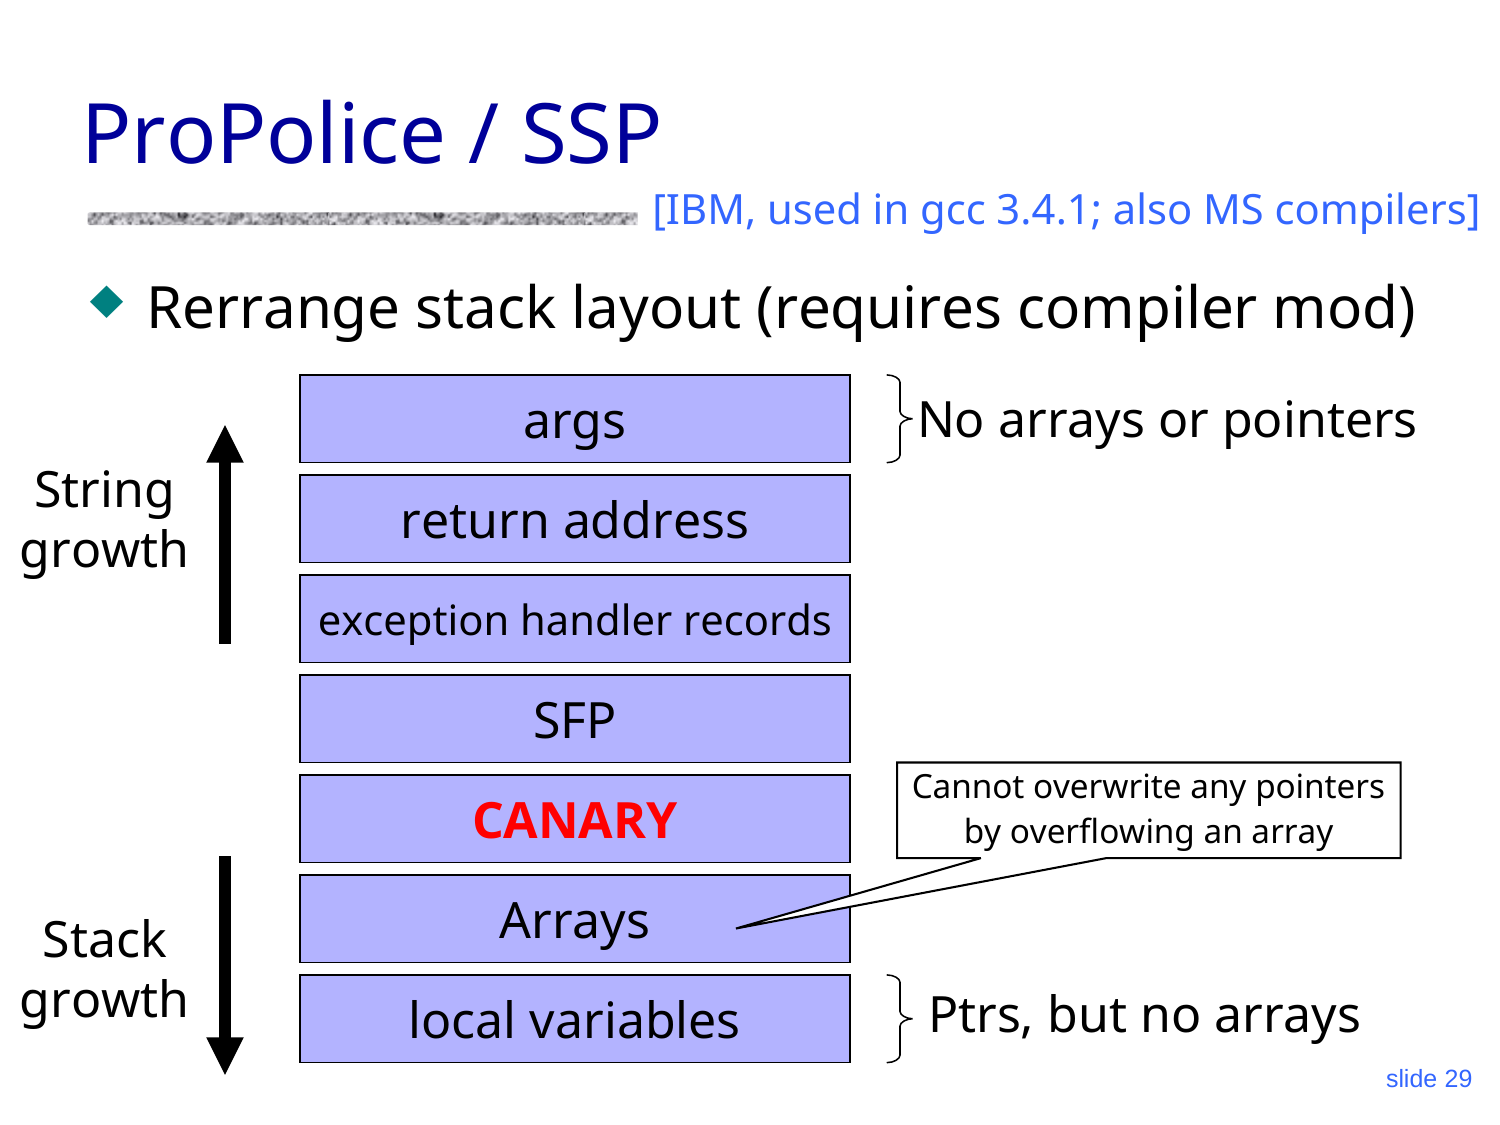

# ProPolice / SSP
[IBM, used in gcc 3.4.1; also MS compilers]
Rerrange stack layout (requires compiler mod)
args
No arrays or pointers
String
growth
return address
exception handler records
SFP
Cannot overwrite any pointers
by overflowing an array
CANARY
Arrays
Stack
growth
local variables
Ptrs, but no arrays
slide